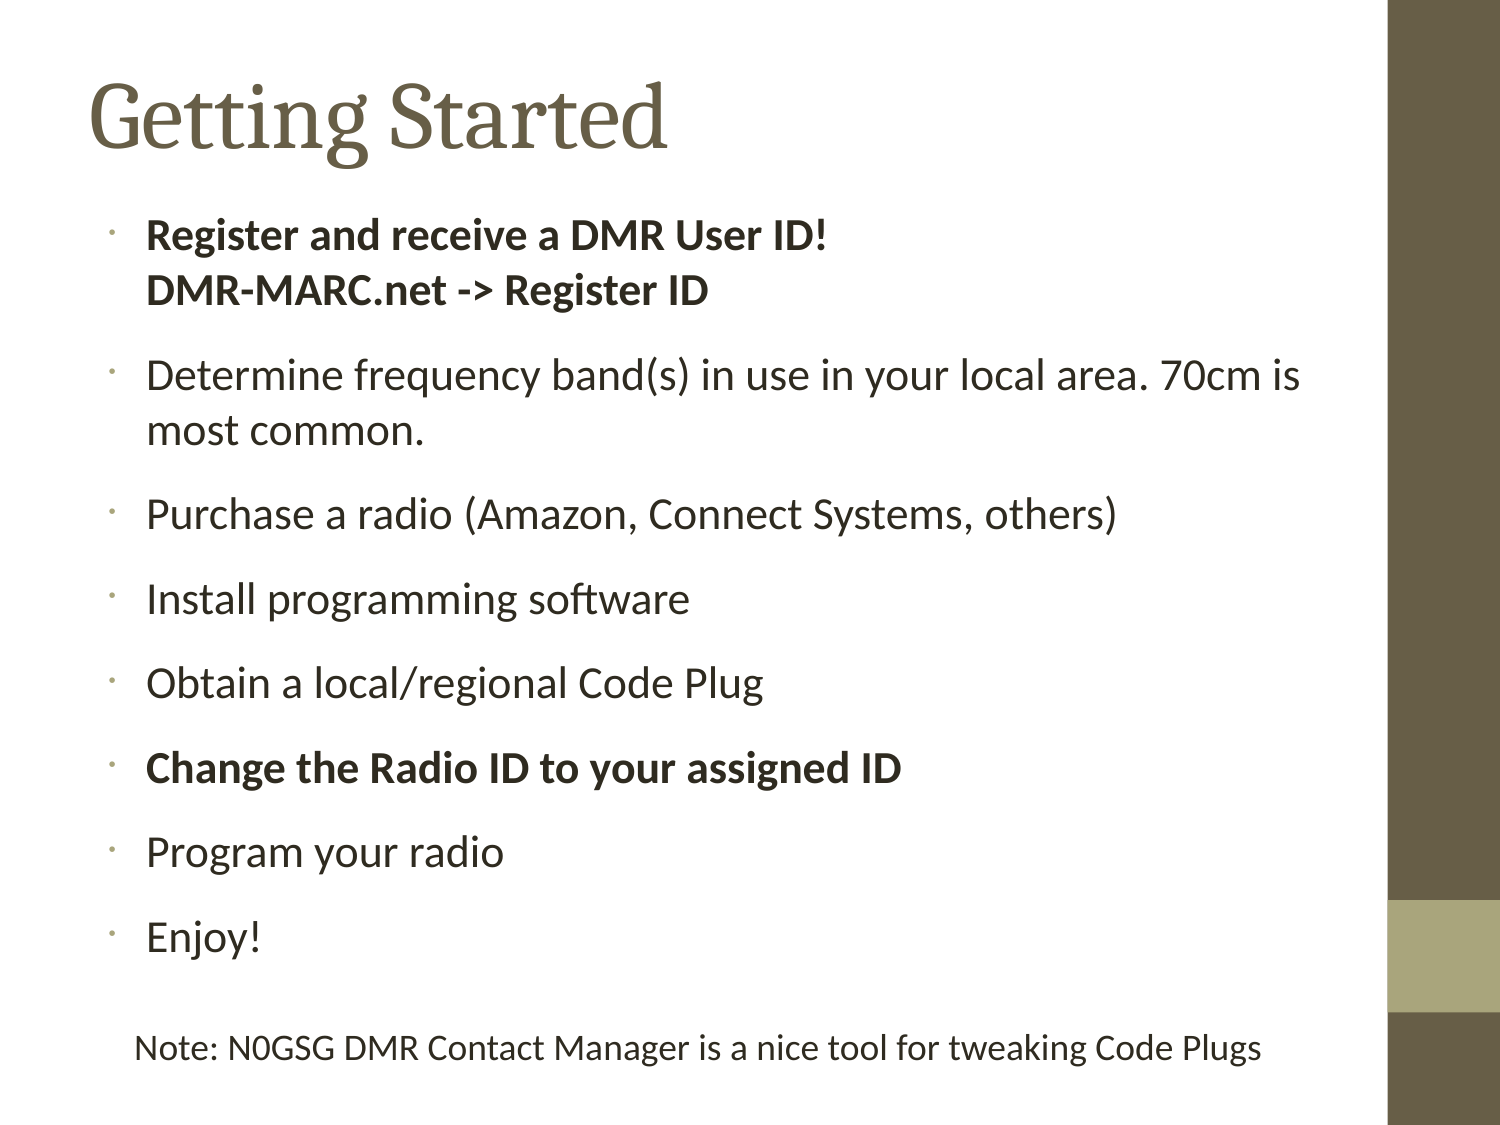

# Getting Started
Register and receive a DMR User ID!
DMR-MARC.net -> Register ID
Determine frequency band(s) in use in your local area. 70cm is most common.
Purchase a radio (Amazon, Connect Systems, others)
Install programming software
Obtain a local/regional Code Plug
Change the Radio ID to your assigned ID
Program your radio
Enjoy!
Note: N0GSG DMR Contact Manager is a nice tool for tweaking Code Plugs